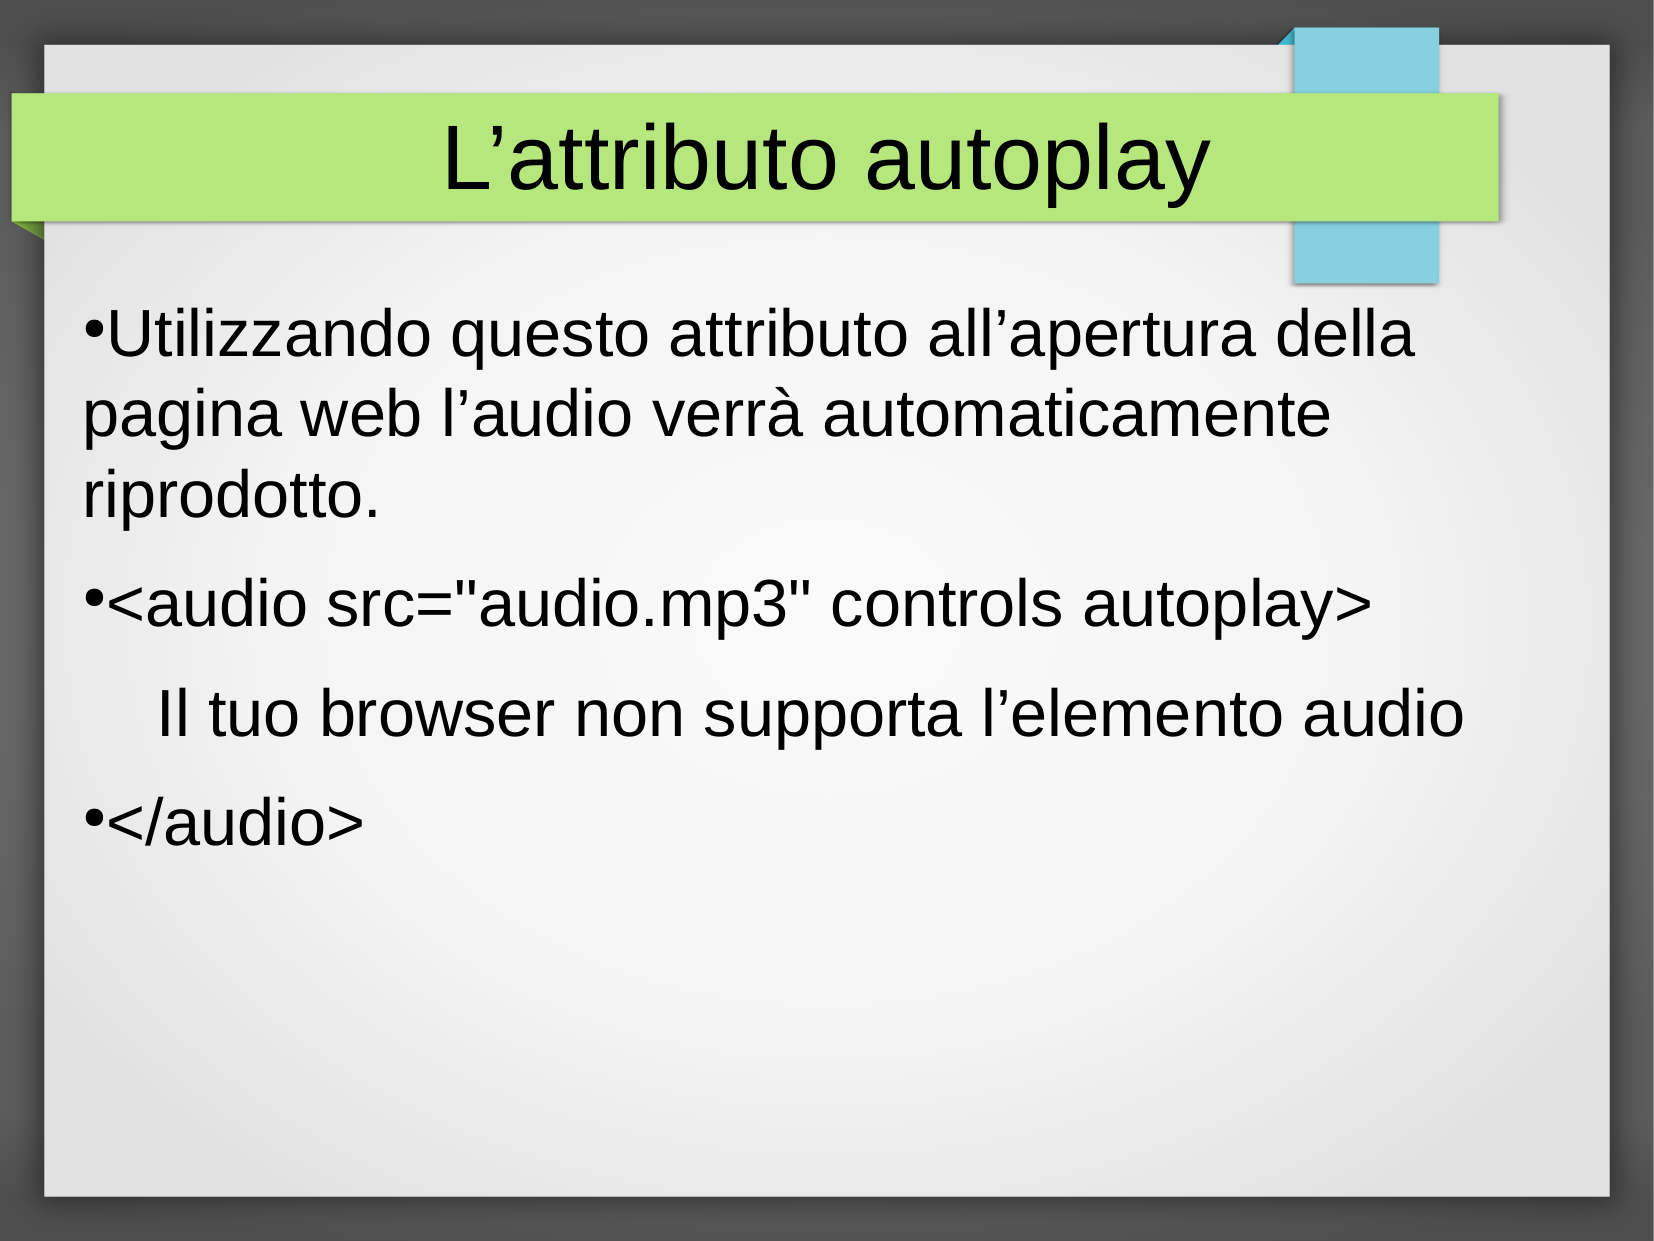

# L’attributo autoplay
Utilizzando questo attributo all’apertura della pagina web l’audio verrà automaticamente riprodotto.
<audio src="audio.mp3" controls autoplay>
 Il tuo browser non supporta l’elemento audio
</audio>